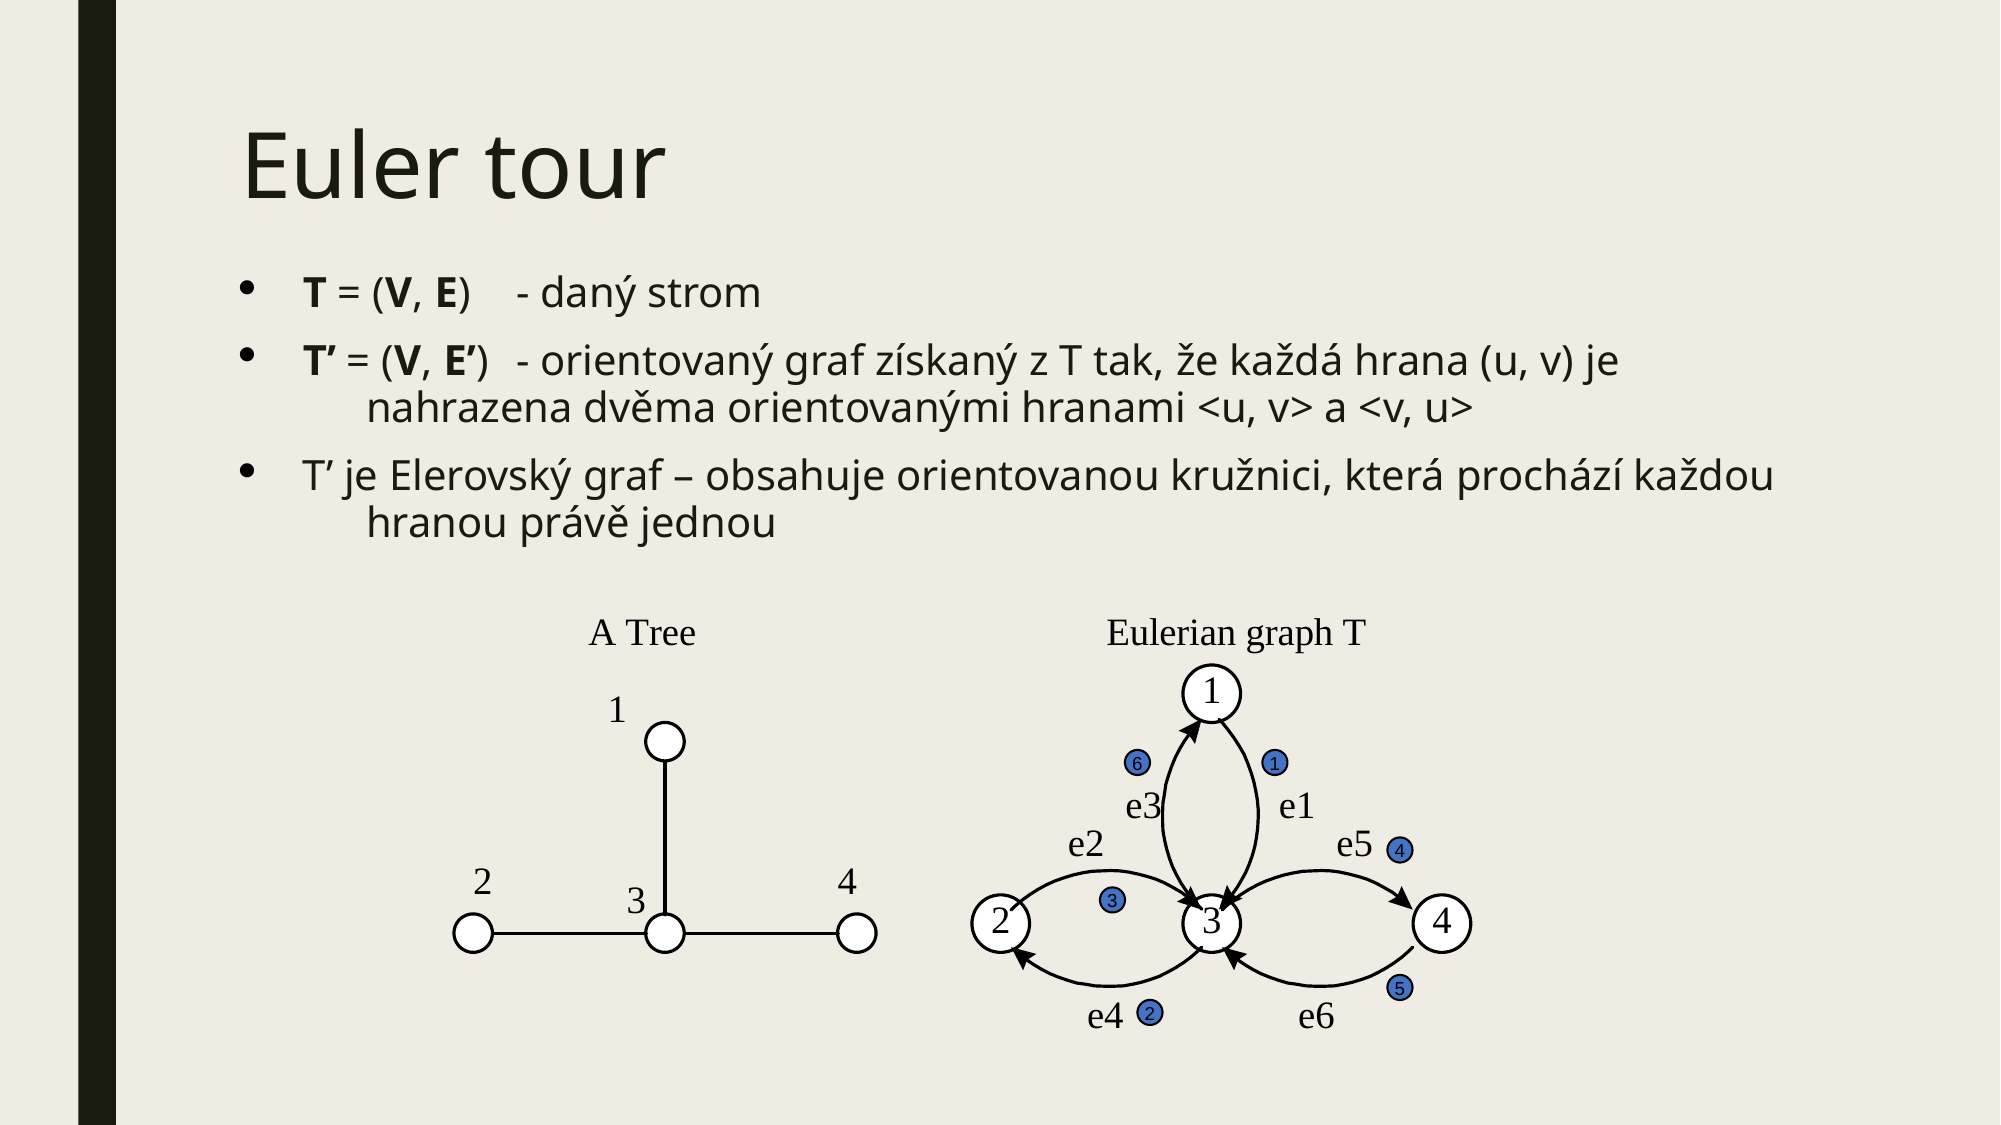

# Euler tour
T = (V, E)	- daný strom
T’ = (V, E’) 	- orientovaný graf získaný z T tak, že každá hrana (u, v) je nahrazena dvěma orientovanými hranami <u, v> a <v, u>
T’ je Elerovský graf – obsahuje orientovanou kružnici, která prochází každou hranou právě jednou
6
1
4
3
5
2